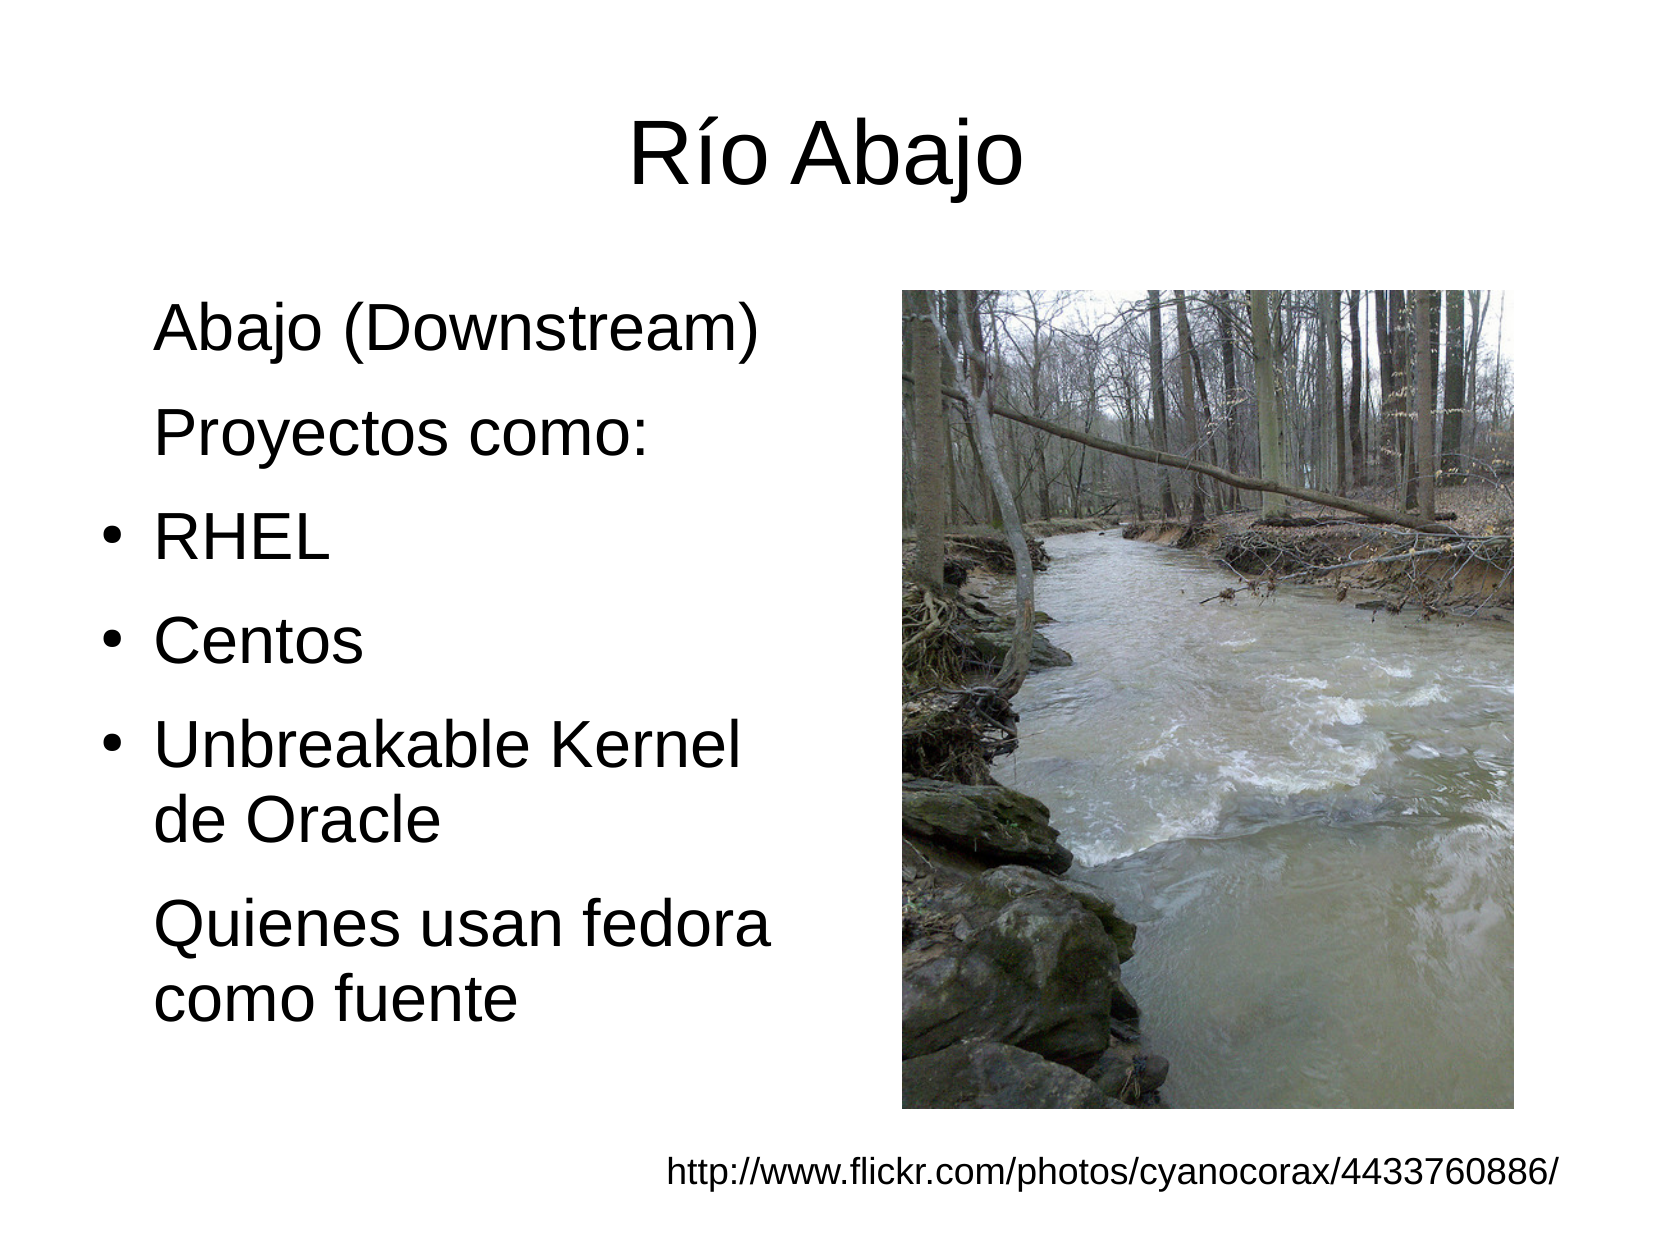

# Río Abajo
Abajo (Downstream)
Proyectos como:
RHEL
Centos
Unbreakable Kernel de Oracle
Quienes usan fedora como fuente
http://www.flickr.com/photos/cyanocorax/4433760886/